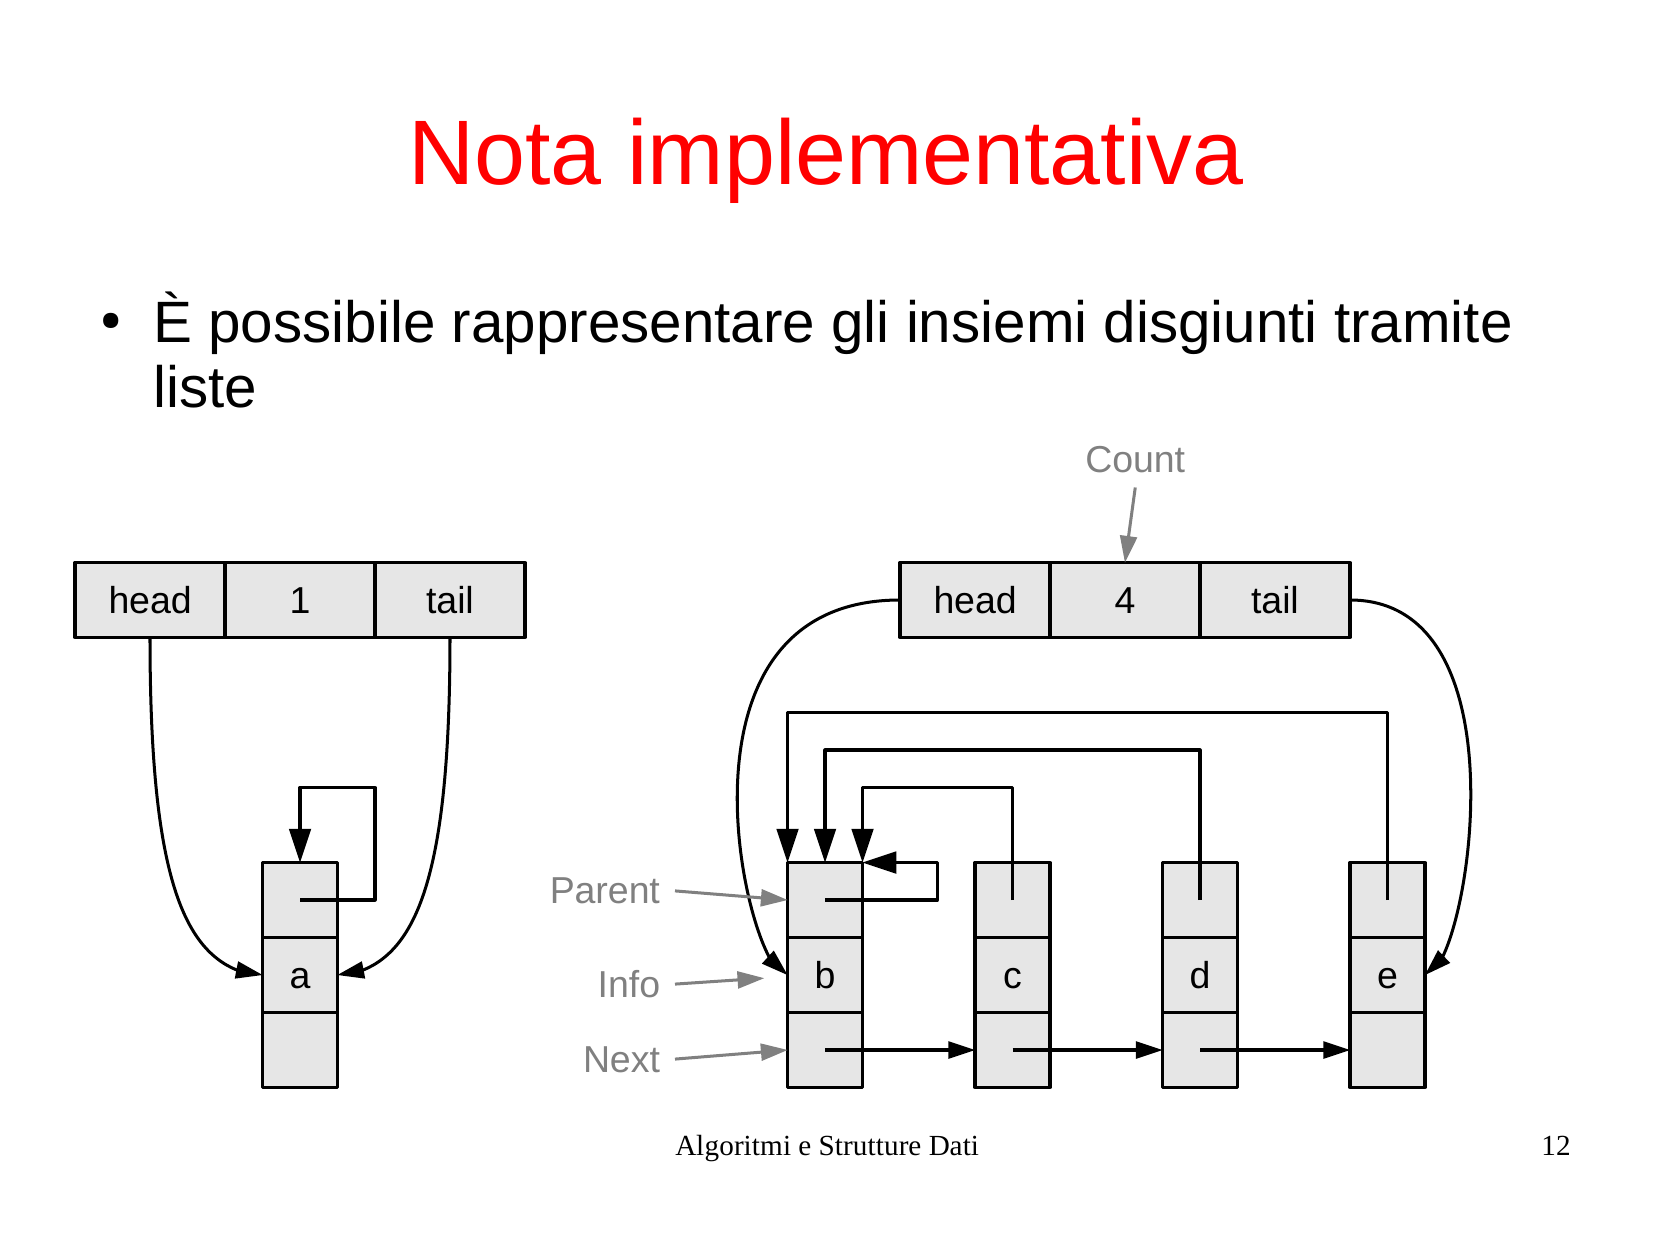

# Nota implementativa
È possibile rappresentare gli insiemi disgiunti tramite liste
Count
head
1
tail
head
4
tail
Parent
a
b
c
d
e
Info
Next
Algoritmi e Strutture Dati
12